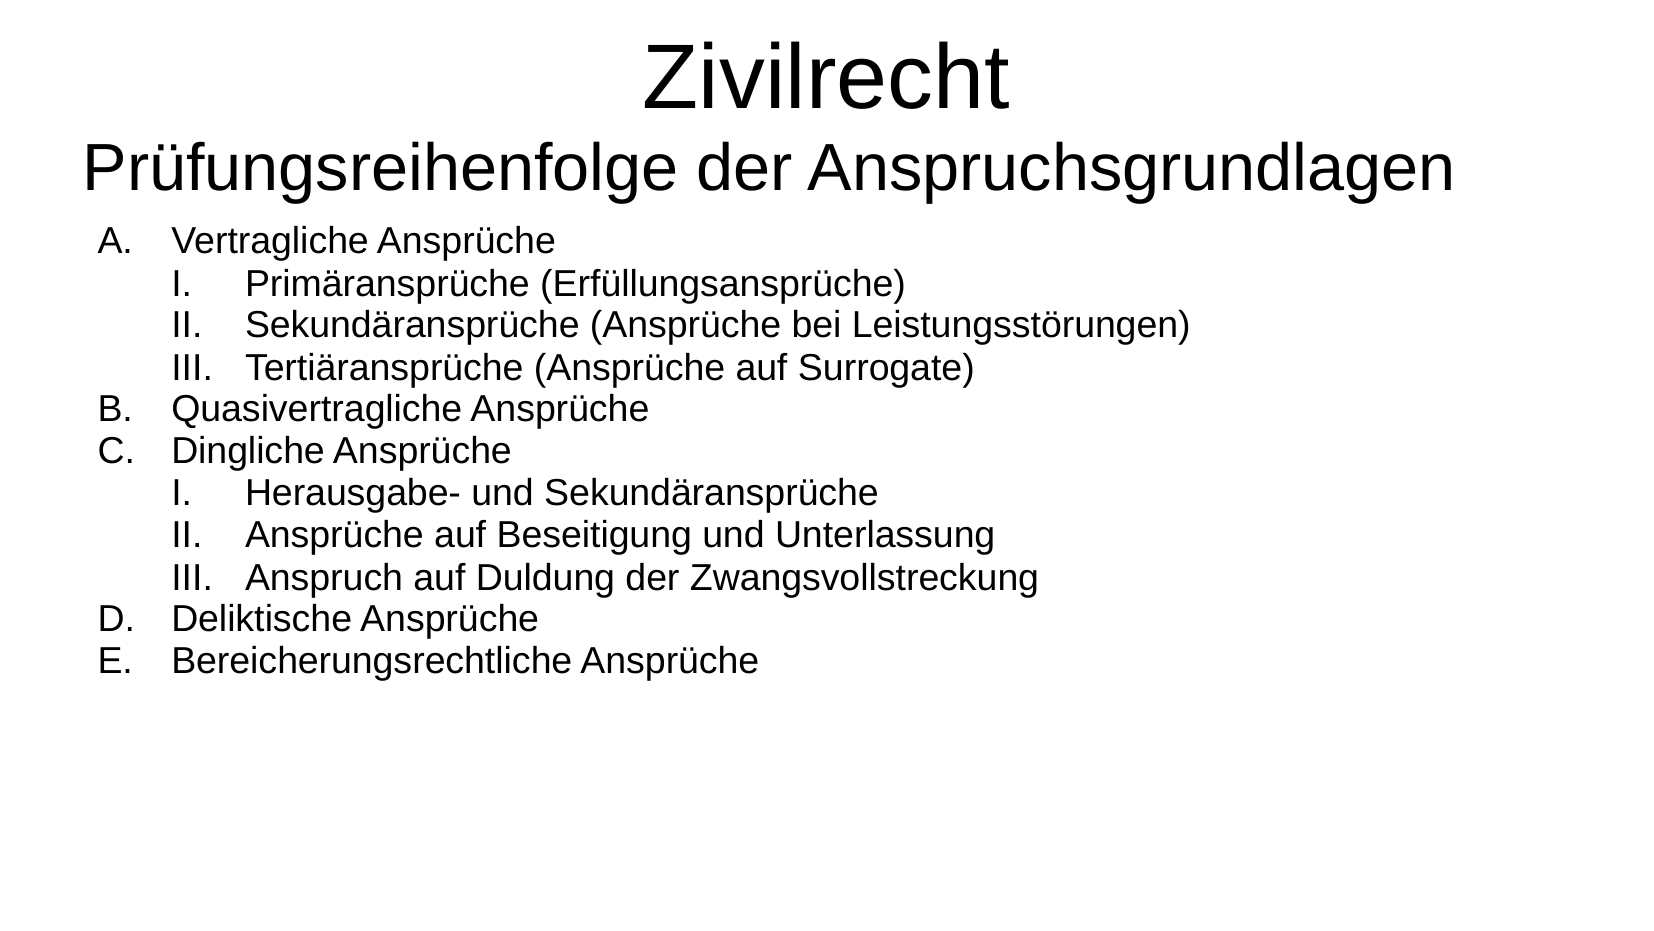

# Zivilrecht
Prüfungsreihenfolge der Anspruchsgrundlagen
A.	Vertragliche Ansprüche
	I.	Primäransprüche (Erfüllungsansprüche)
	II.	Sekundäransprüche (Ansprüche bei Leistungsstörungen)
	III.	Tertiäransprüche (Ansprüche auf Surrogate)
B.	Quasivertragliche Ansprüche
C.	Dingliche Ansprüche
	I.	Herausgabe- und Sekundäransprüche
	II.	Ansprüche auf Beseitigung und Unterlassung
	III.	Anspruch auf Duldung der Zwangsvollstreckung
D.	Deliktische Ansprüche
E.	Bereicherungsrechtliche Ansprüche